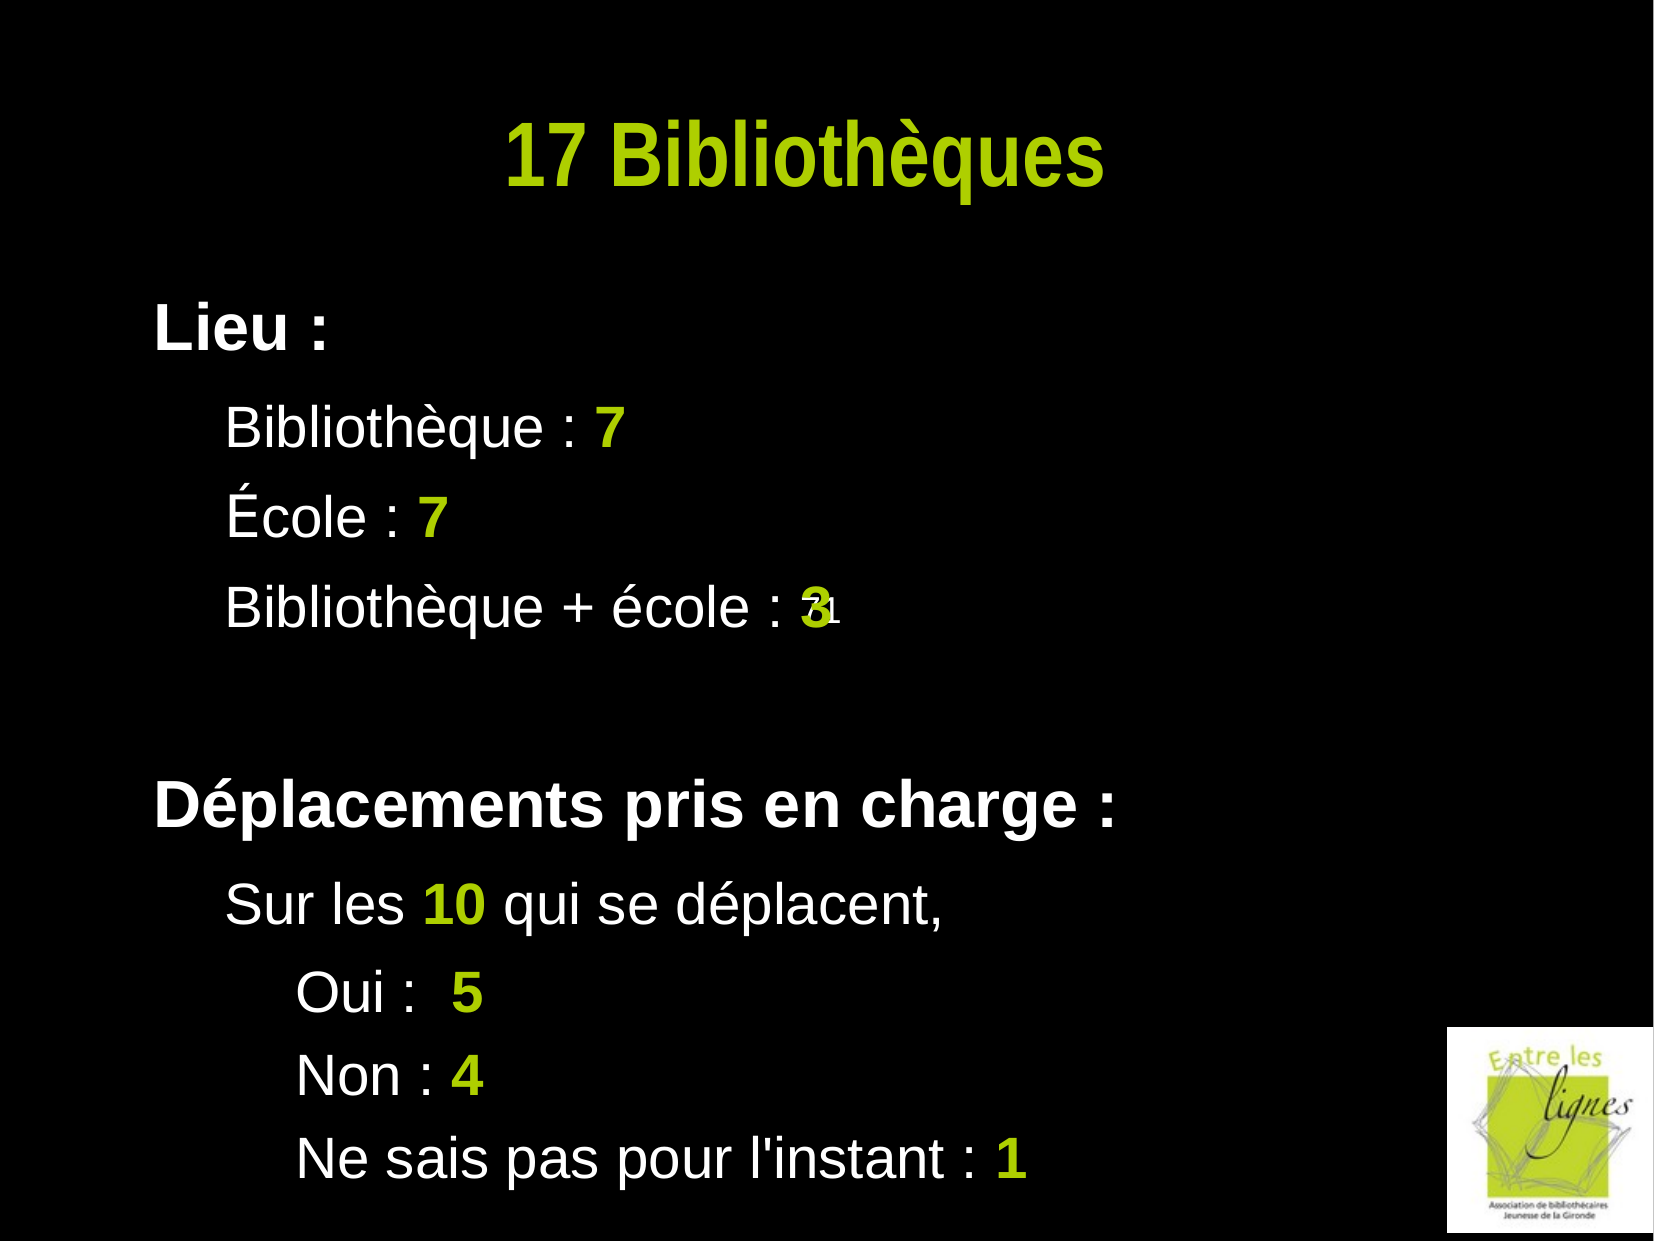

71
# 17 Bibliothèques
Lieu :
Bibliothèque : 7
École : 7
Bibliothèque + école : 3
Déplacements pris en charge :
Sur les 10 qui se déplacent,
Oui : 5
Non : 4
Ne sais pas pour l'instant : 1